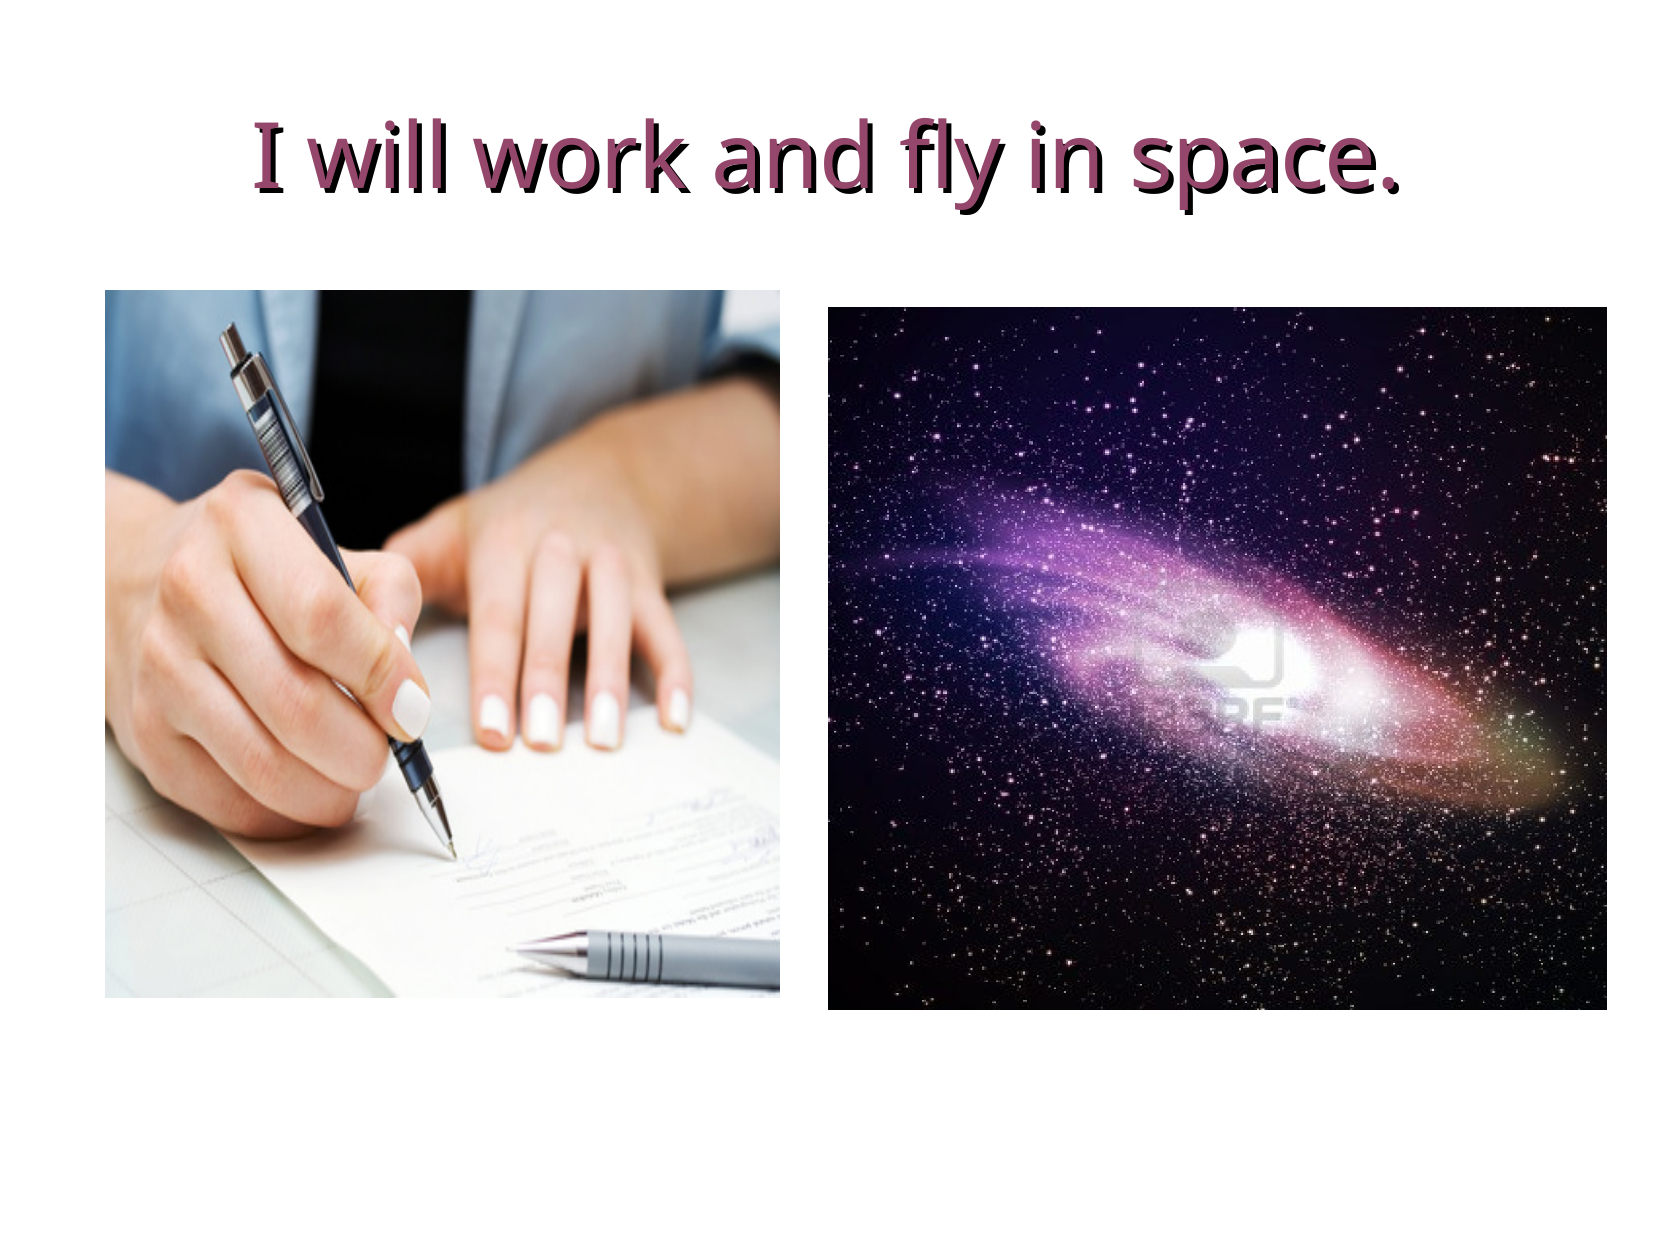

# I will work and fly in space.